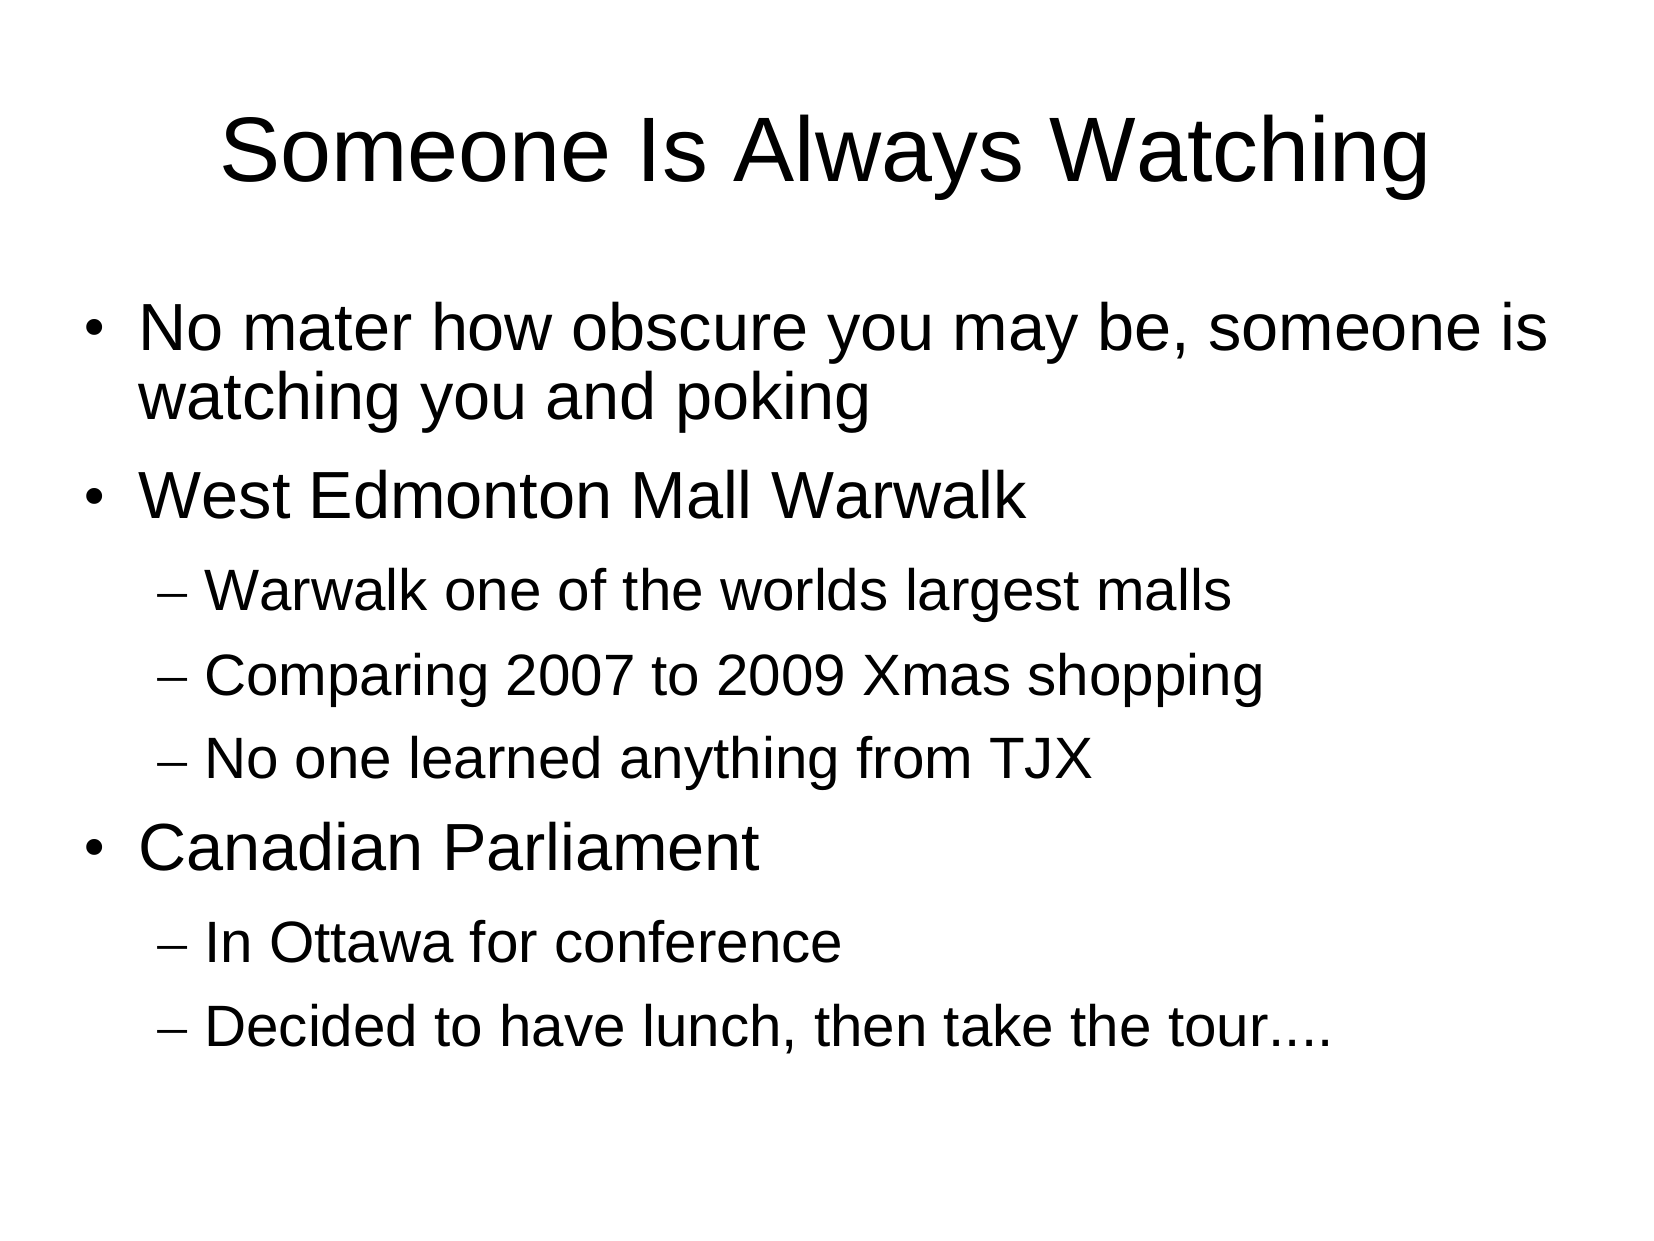

# Someone Is Always Watching
No mater how obscure you may be, someone is watching you and poking
West Edmonton Mall Warwalk
Warwalk one of the worlds largest malls
Comparing 2007 to 2009 Xmas shopping
No one learned anything from TJX
Canadian Parliament
In Ottawa for conference
Decided to have lunch, then take the tour....